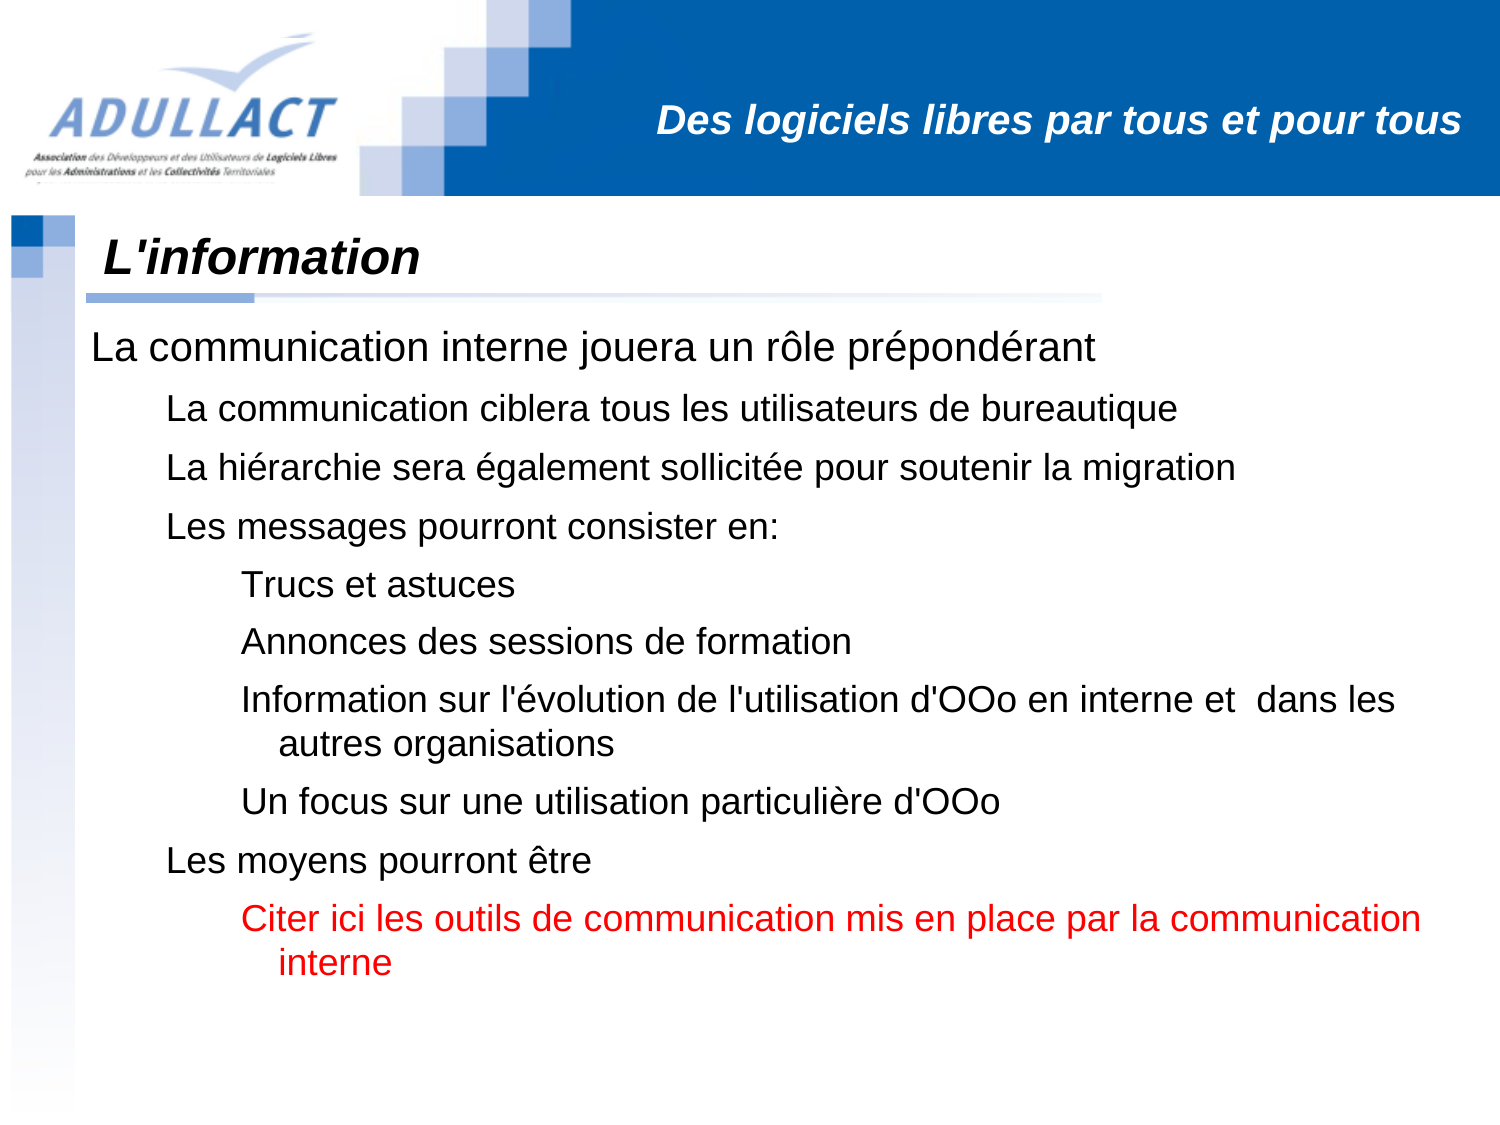

L'information
# La communication interne jouera un rôle prépondérant
La communication ciblera tous les utilisateurs de bureautique
La hiérarchie sera également sollicitée pour soutenir la migration
Les messages pourront consister en:
Trucs et astuces
Annonces des sessions de formation
Information sur l'évolution de l'utilisation d'OOo en interne et dans les autres organisations
Un focus sur une utilisation particulière d'OOo
Les moyens pourront être
Citer ici les outils de communication mis en place par la communication interne